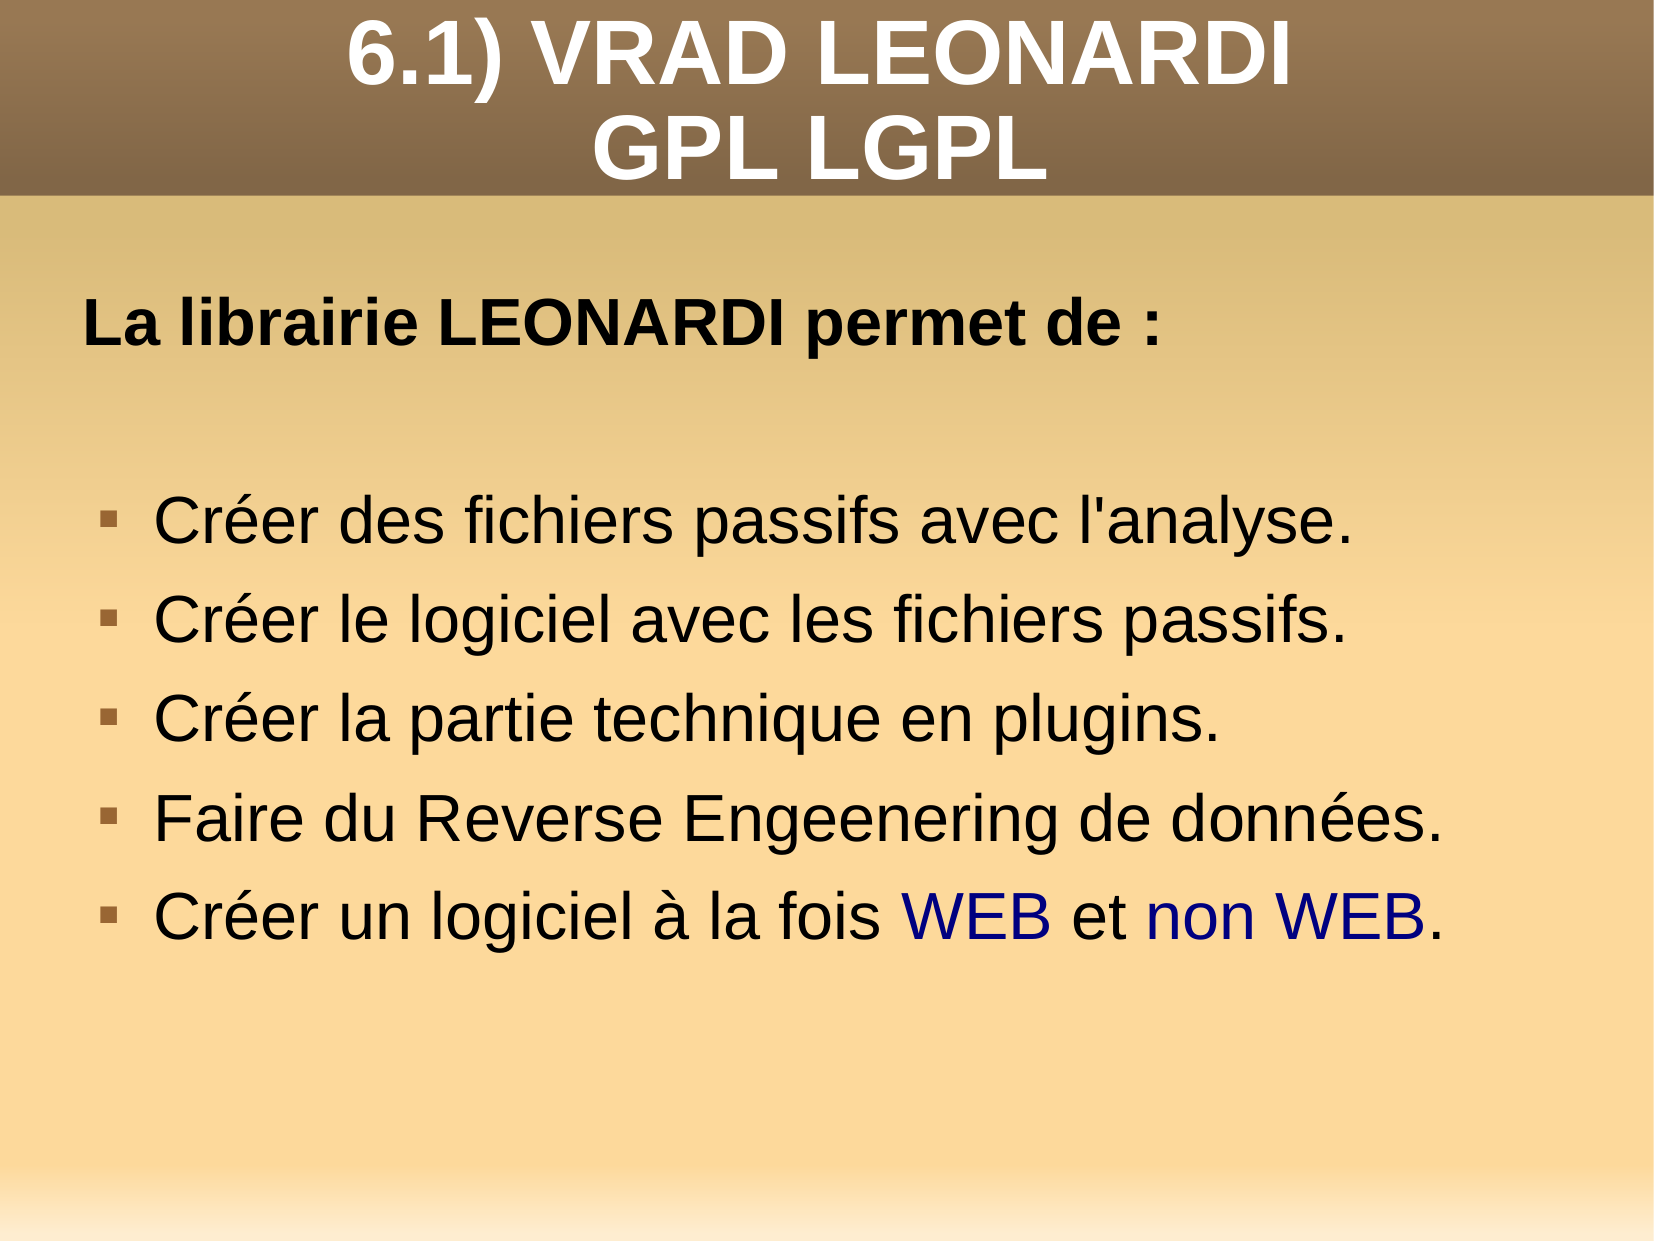

# 6.1) VRAD LEONARDI GPL LGPL
La librairie LEONARDI permet de :
Créer des fichiers passifs avec l'analyse.
Créer le logiciel avec les fichiers passifs.
Créer la partie technique en plugins.
Faire du Reverse Engeenering de données.
Créer un logiciel à la fois WEB et non WEB.